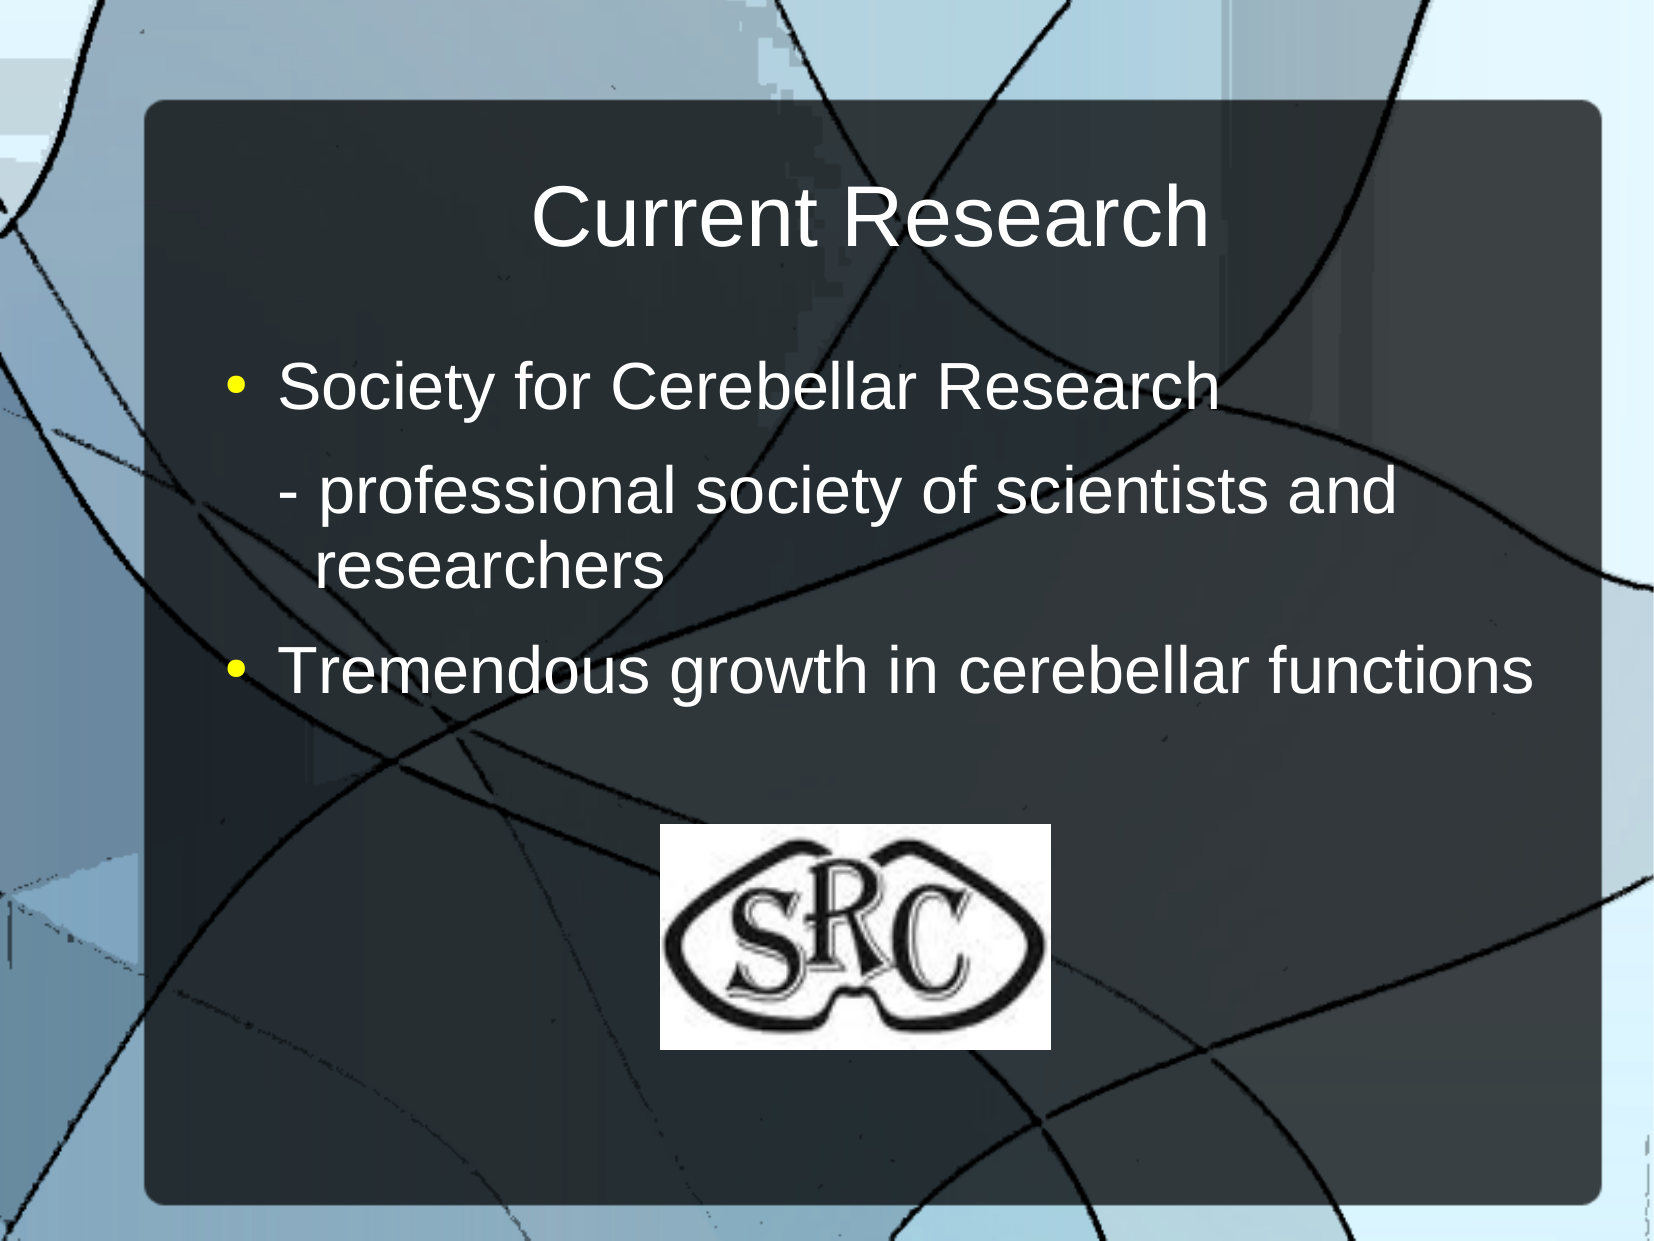

# Current Research
Society for Cerebellar Research
- professional society of scientists and researchers
Tremendous growth in cerebellar functions